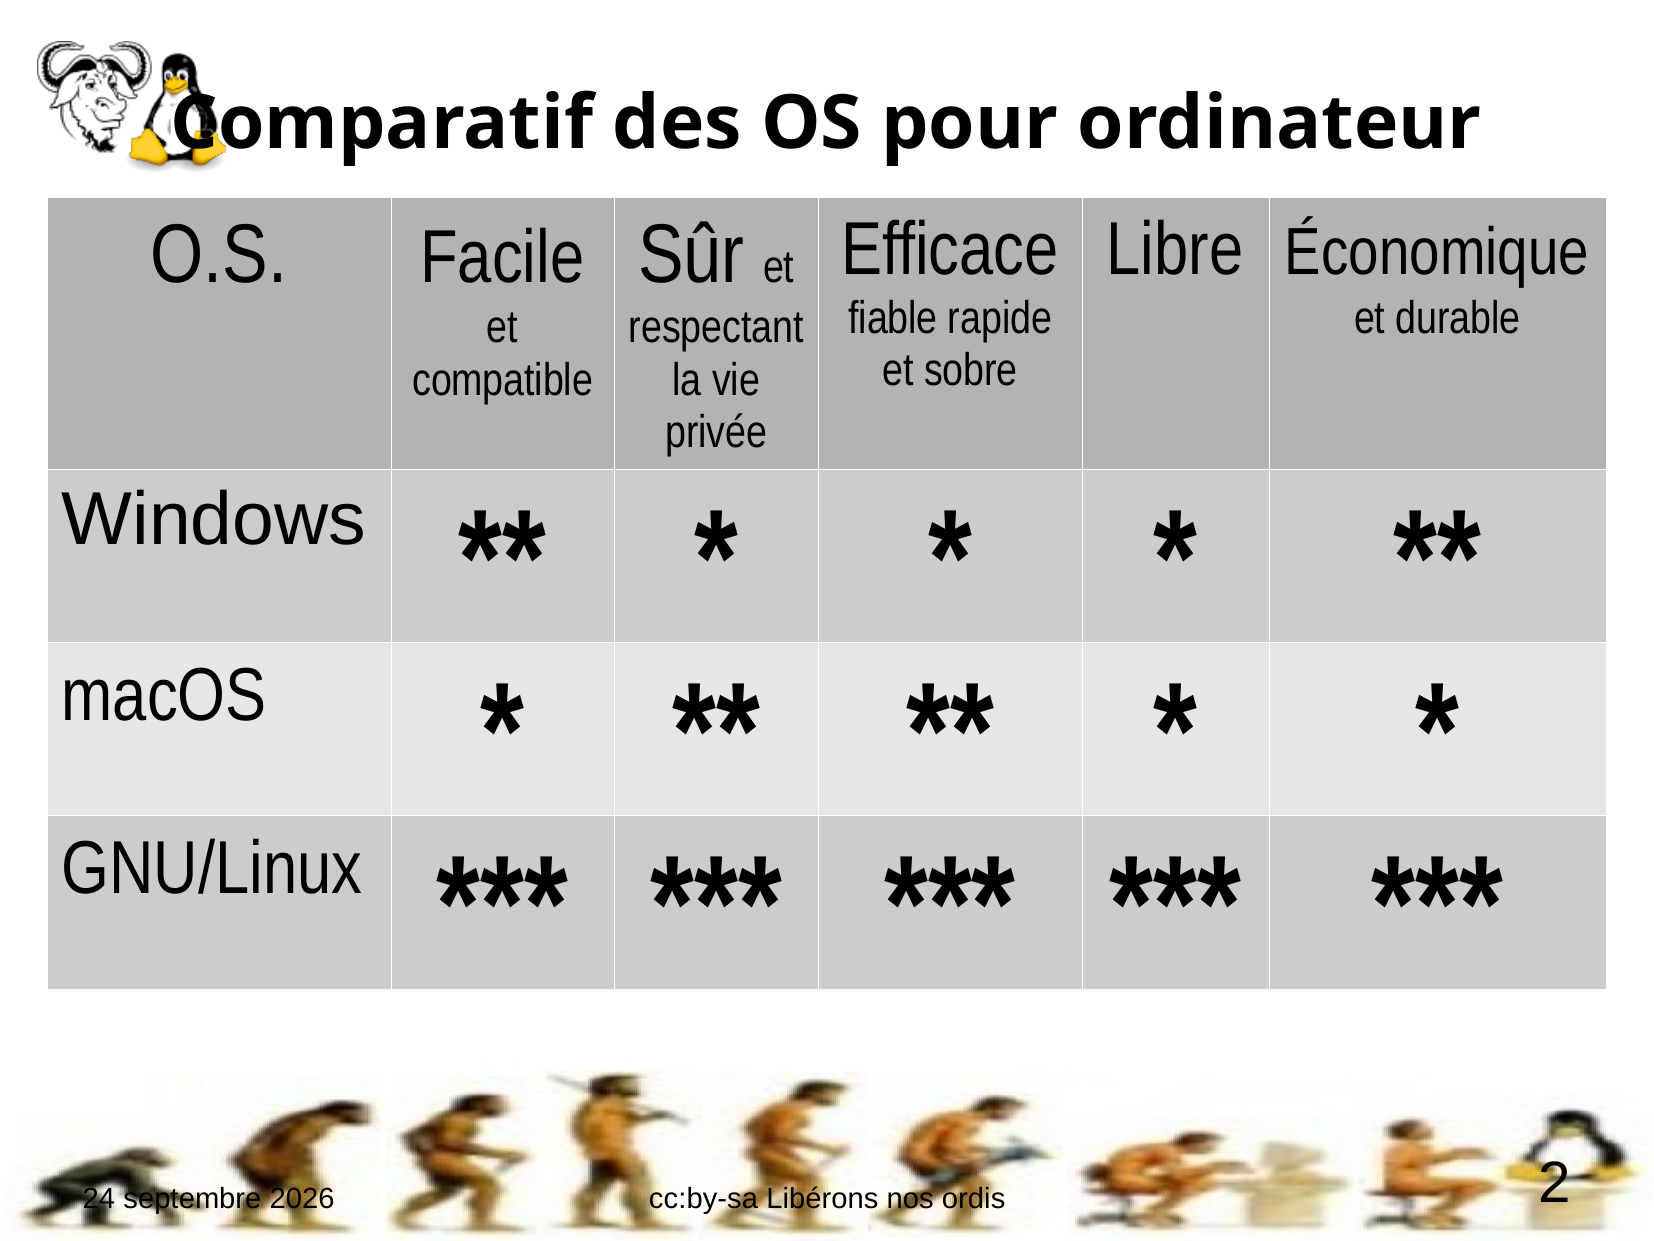

# Comparatif des OS pour ordinateur
| O.S. | Facile et compatible | Sûr et respectant la vie privée | Efficace fiable rapide et sobre | Libre | Économique et durable |
| --- | --- | --- | --- | --- | --- |
| Windows | \*\* | \* | \* | \* | \*\* |
| macOS | \* | \*\* | \*\* | \* | \* |
| GNU/Linux | \*\*\* | \*\*\* | \*\*\* | \*\*\* | \*\*\* |